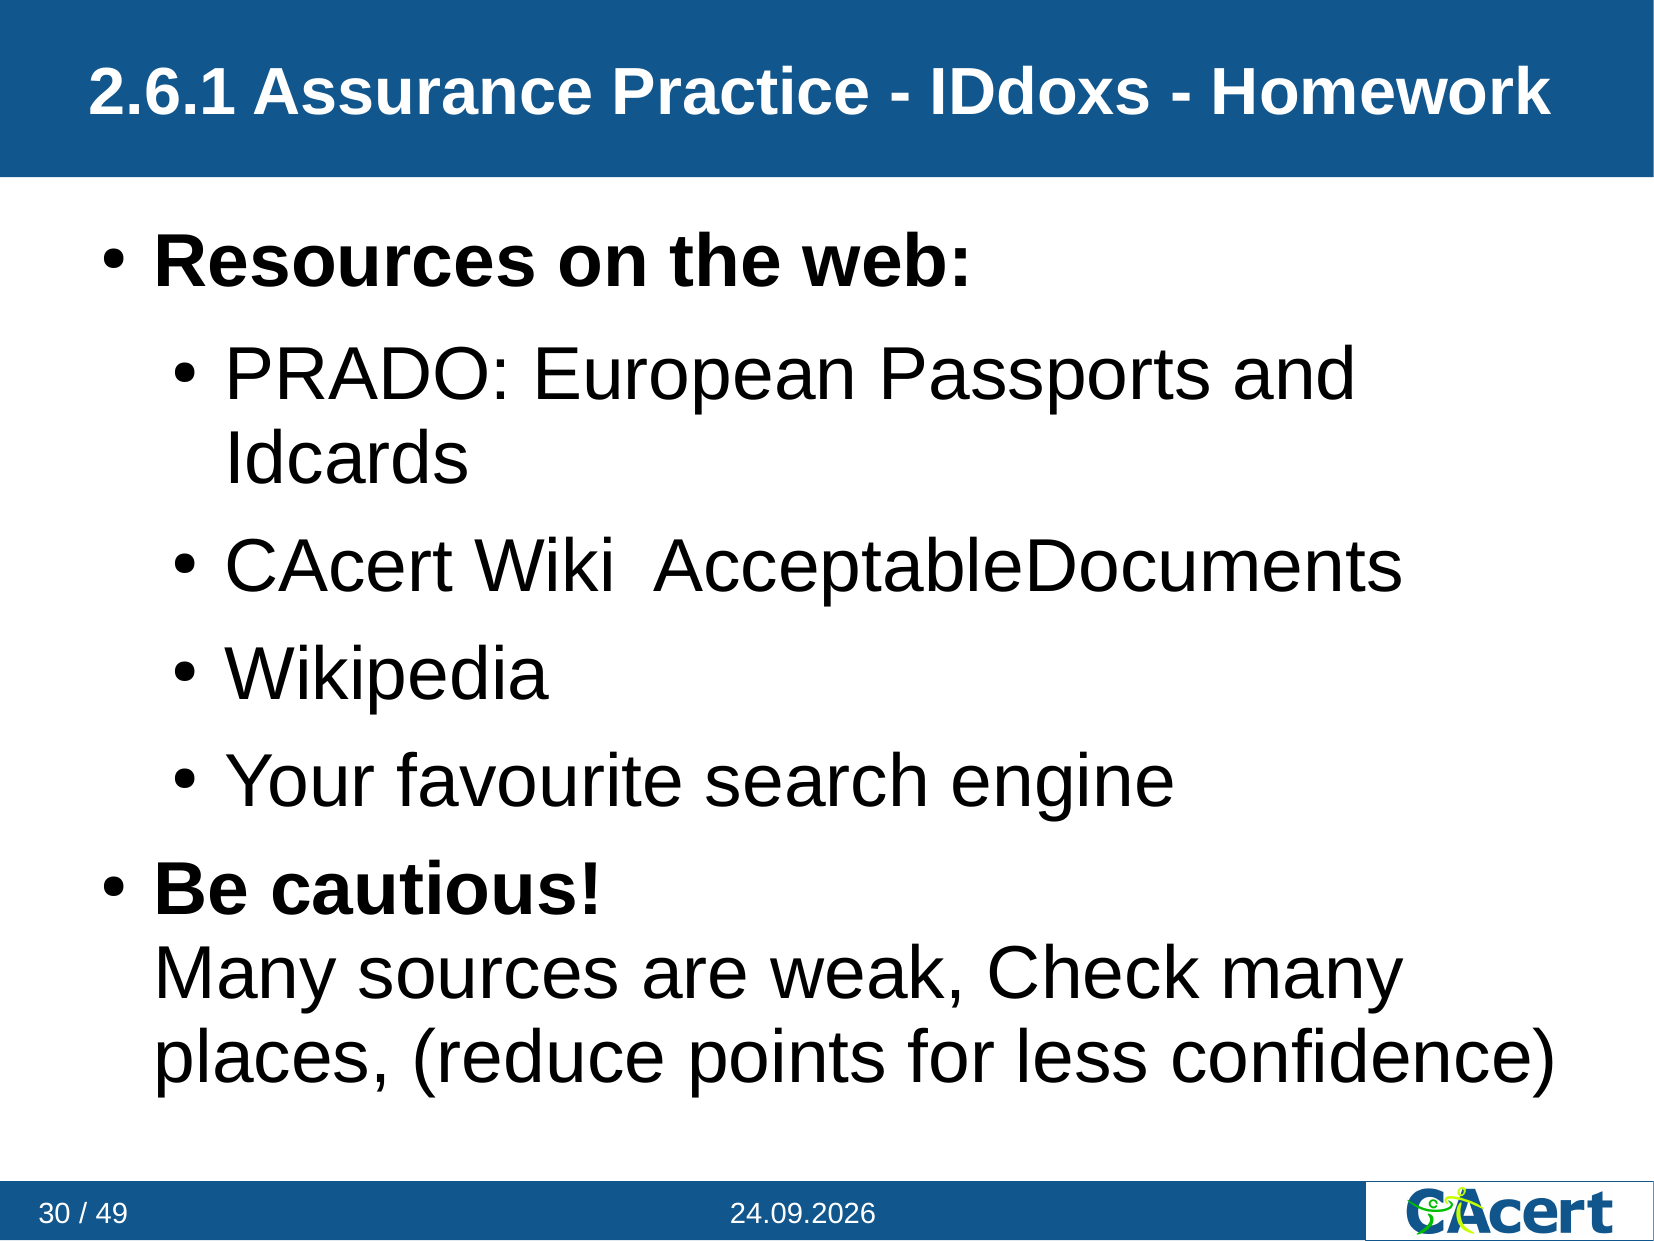

# 2.6.1 Assurance Practice - IDdoxs - Homework
Resources on the web:
PRADO: European Passports and Idcards
CAcert Wiki AcceptableDocuments
Wikipedia
Your favourite search engine
Be cautious!
Many sources are weak, Check many places, (reduce points for less confidence)